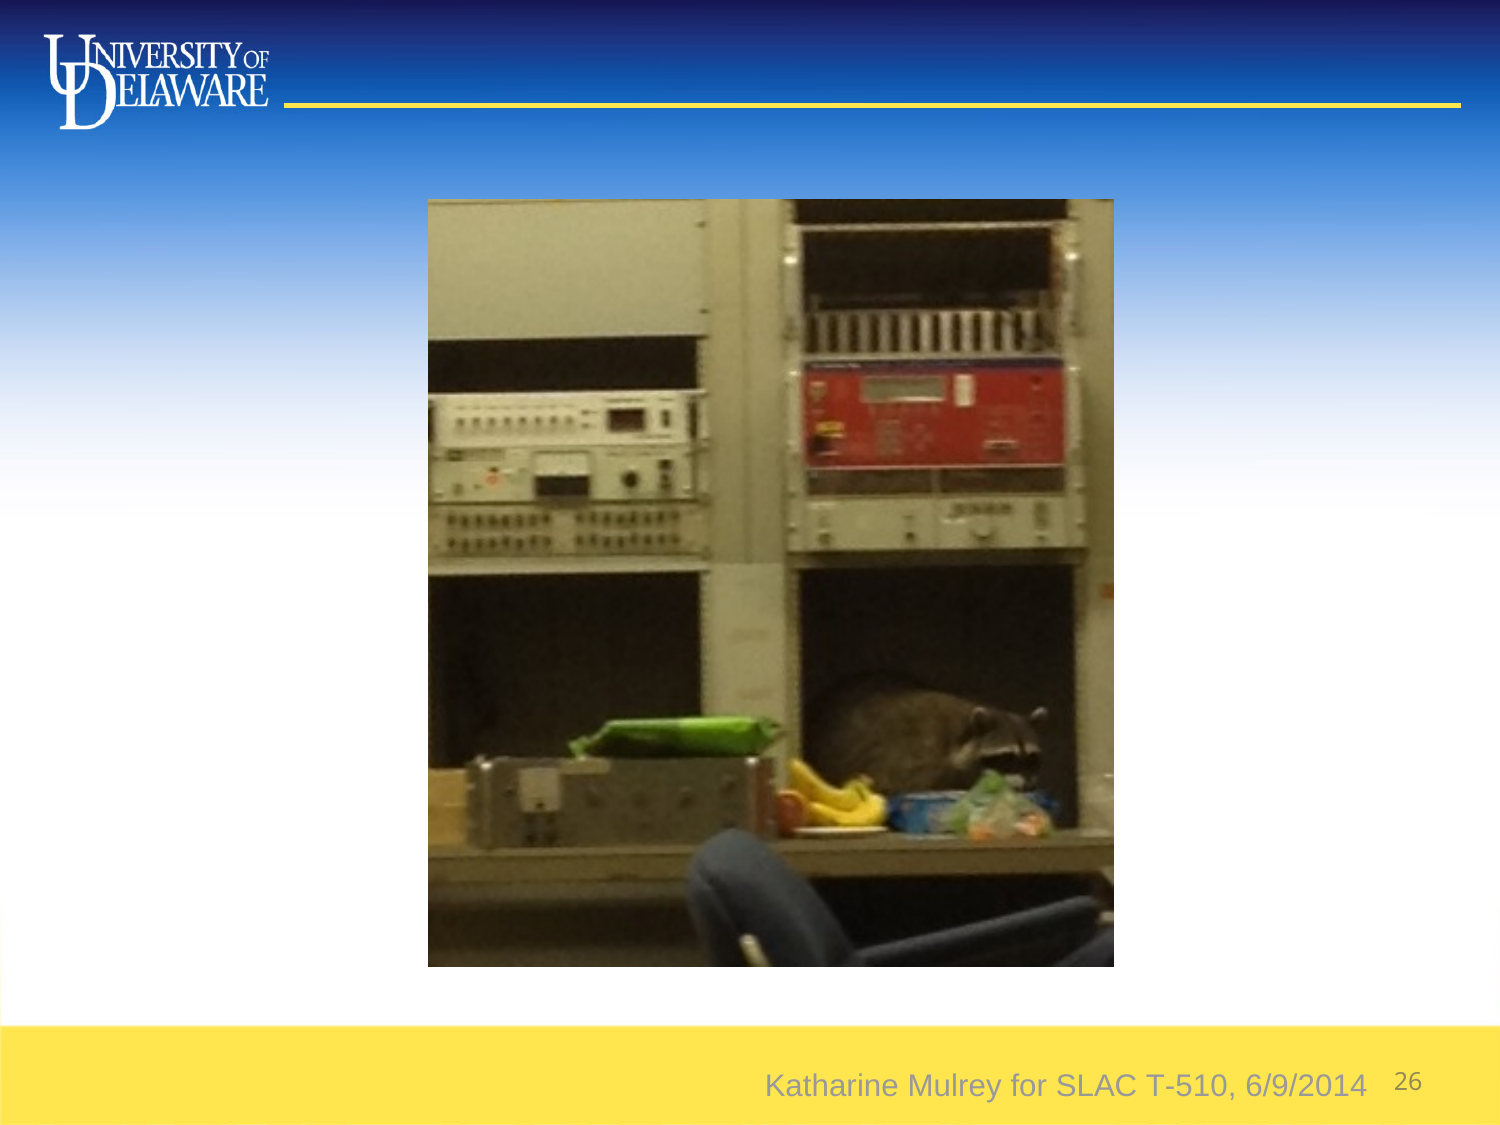

26
Katharine Mulrey for SLAC T-510, 6/9/2014